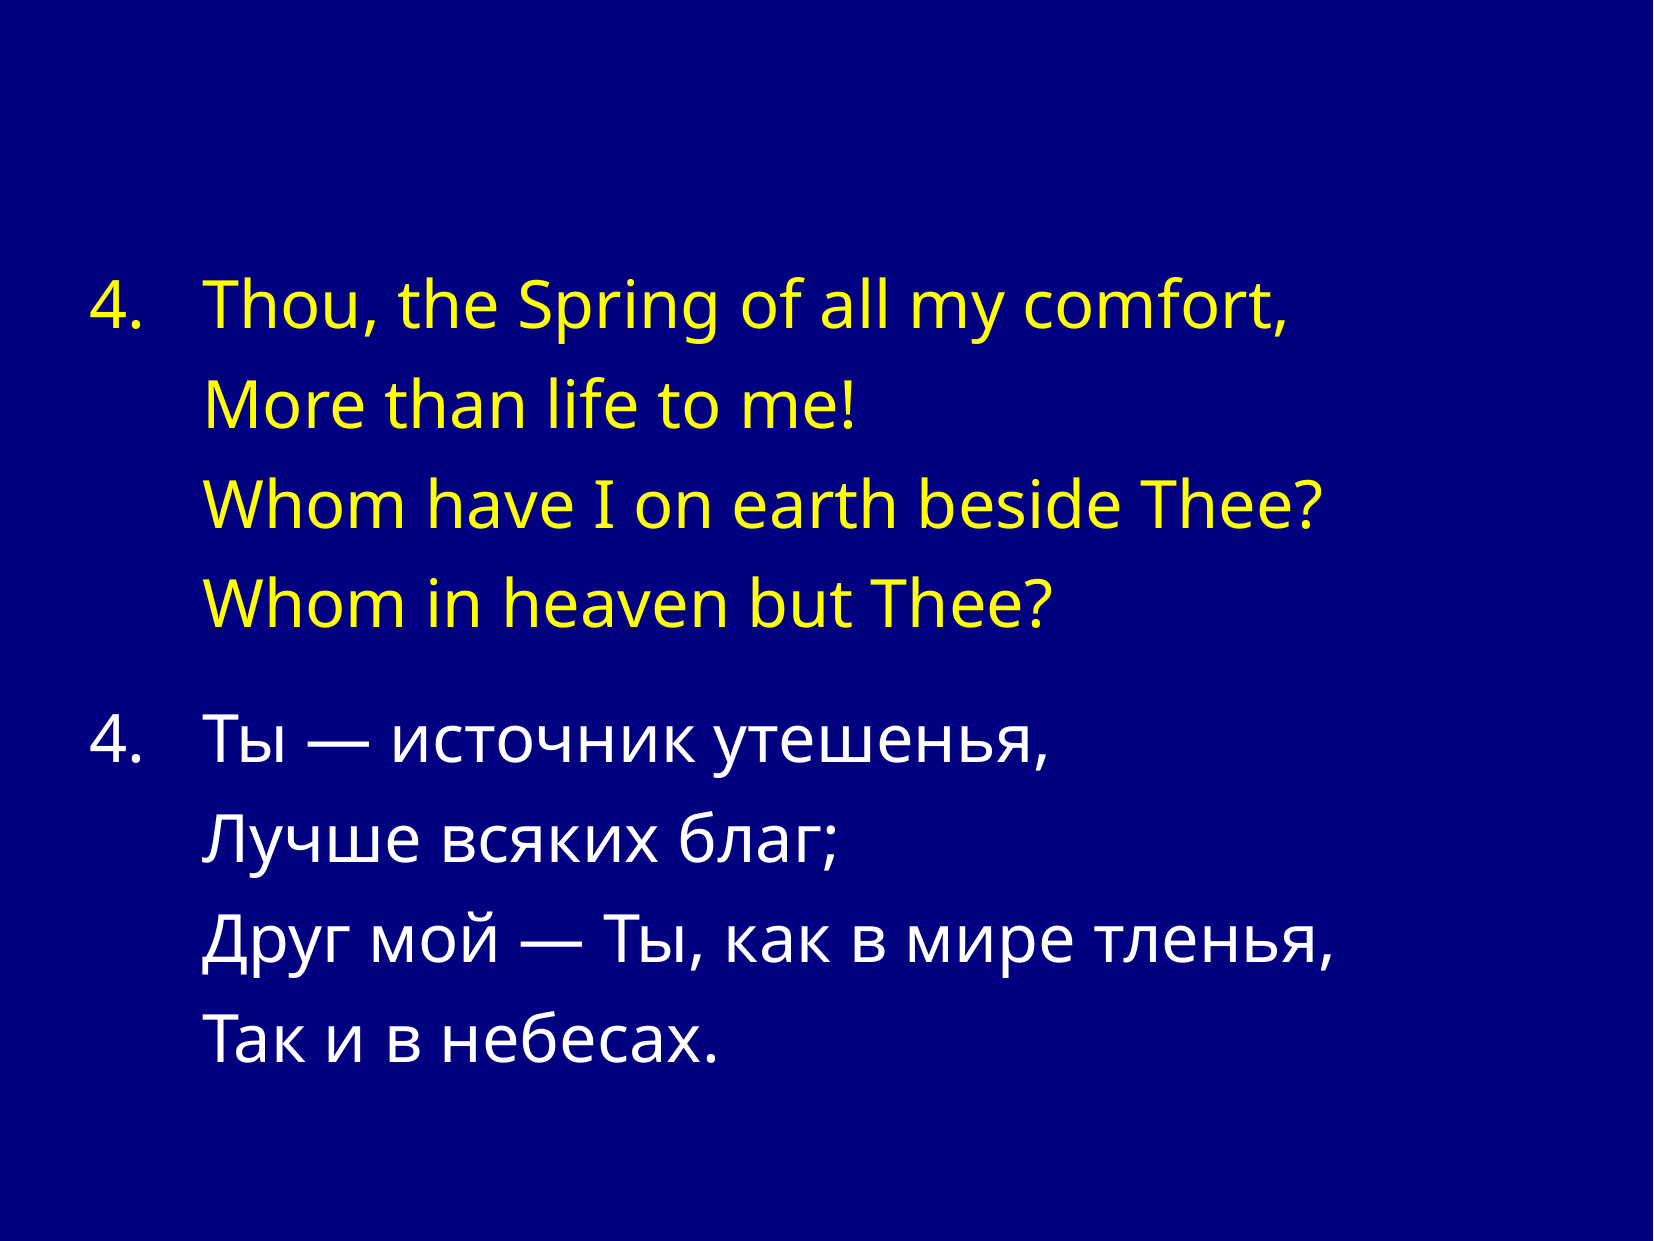

4.	Thou, the Spring of all my comfort,
	More than life to me!
	Whom have I on earth beside Thee?
	Whom in heaven but Thee?
4.	Ты — источник утешенья,
	Лучше всяких благ;
	Друг мой — Ты, как в мире тленья,
	Так и в небесах.